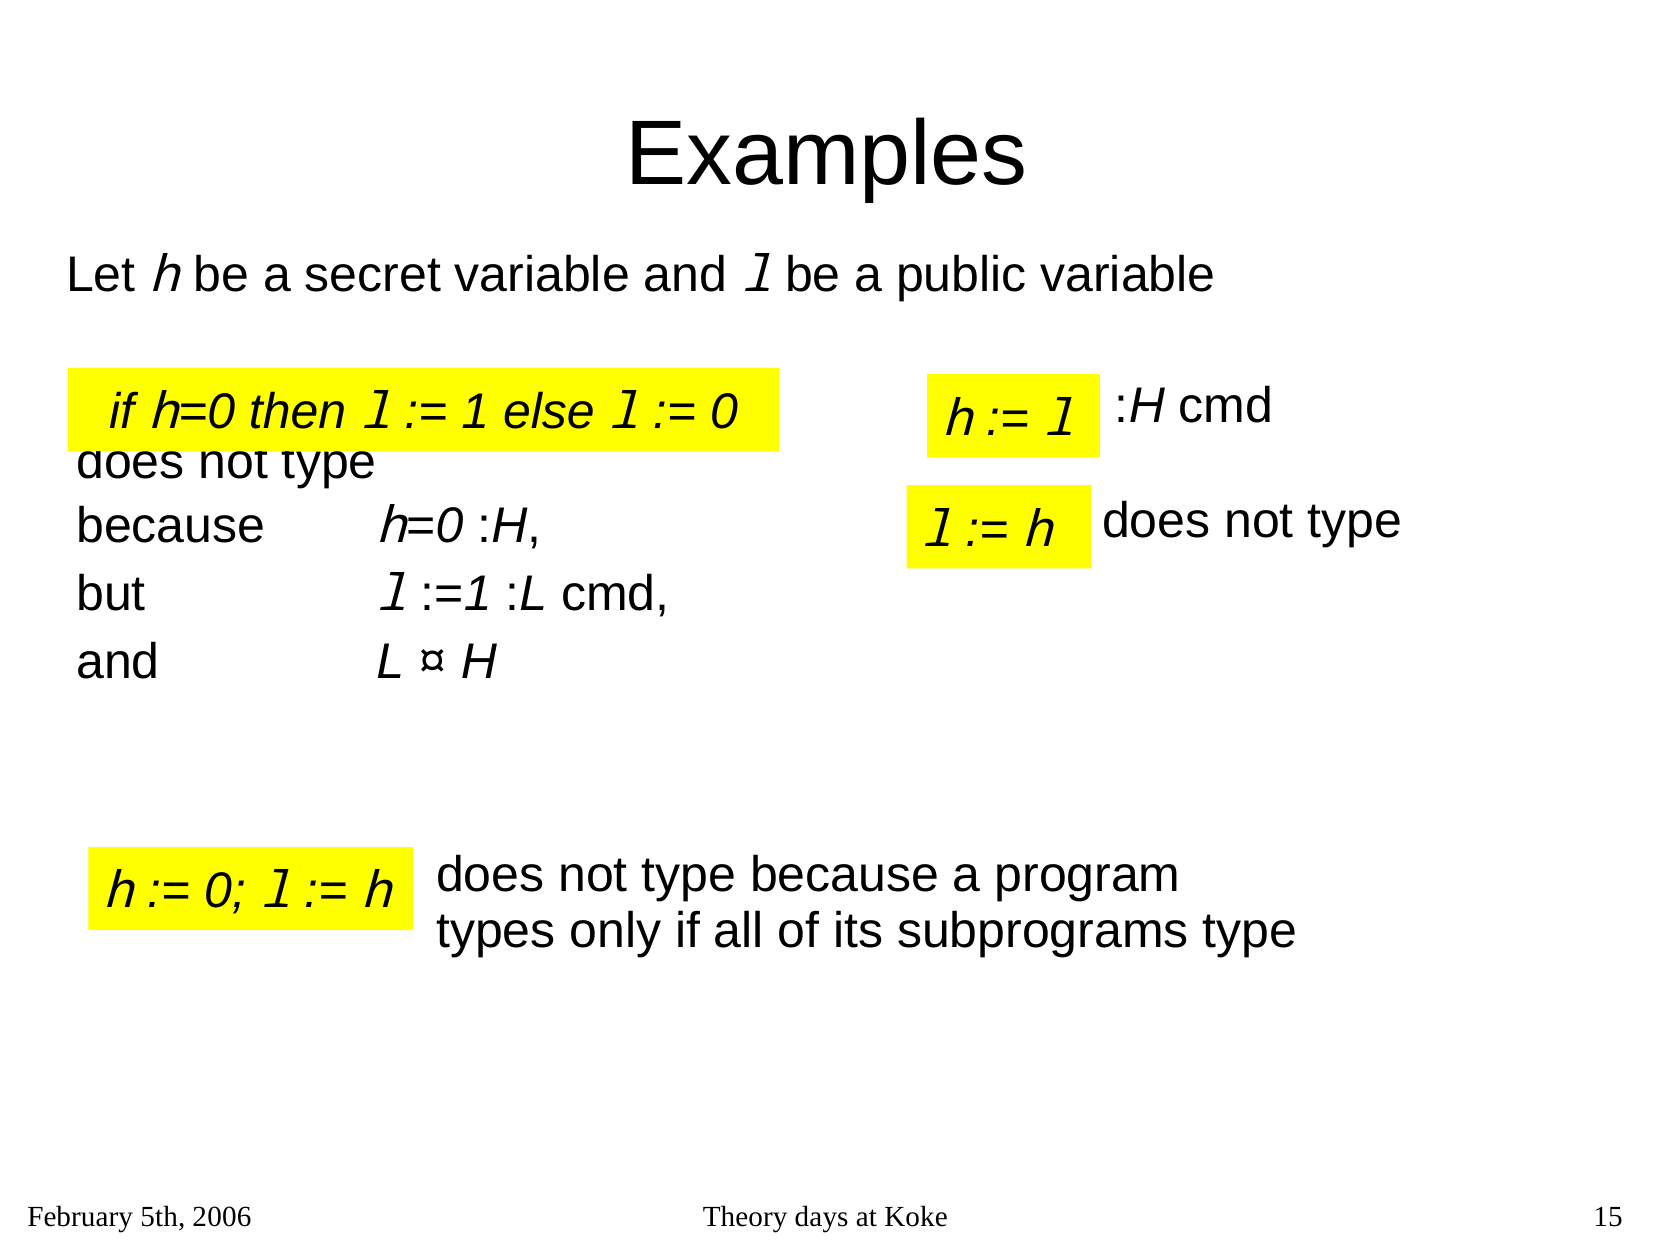

# Examples
Let h be a secret variable and l be a public variable
if h=0 then l := 1 else l := 0
:H cmd
h := l
does not type
because		h=0 :H,
but				l :=1 :L cmd,
and			L ¤ H
l := h
does not type
does not type because a program types only if all of its subprograms type
h := 0; l := h
February 5th, 2006
Theory days at Koke
15